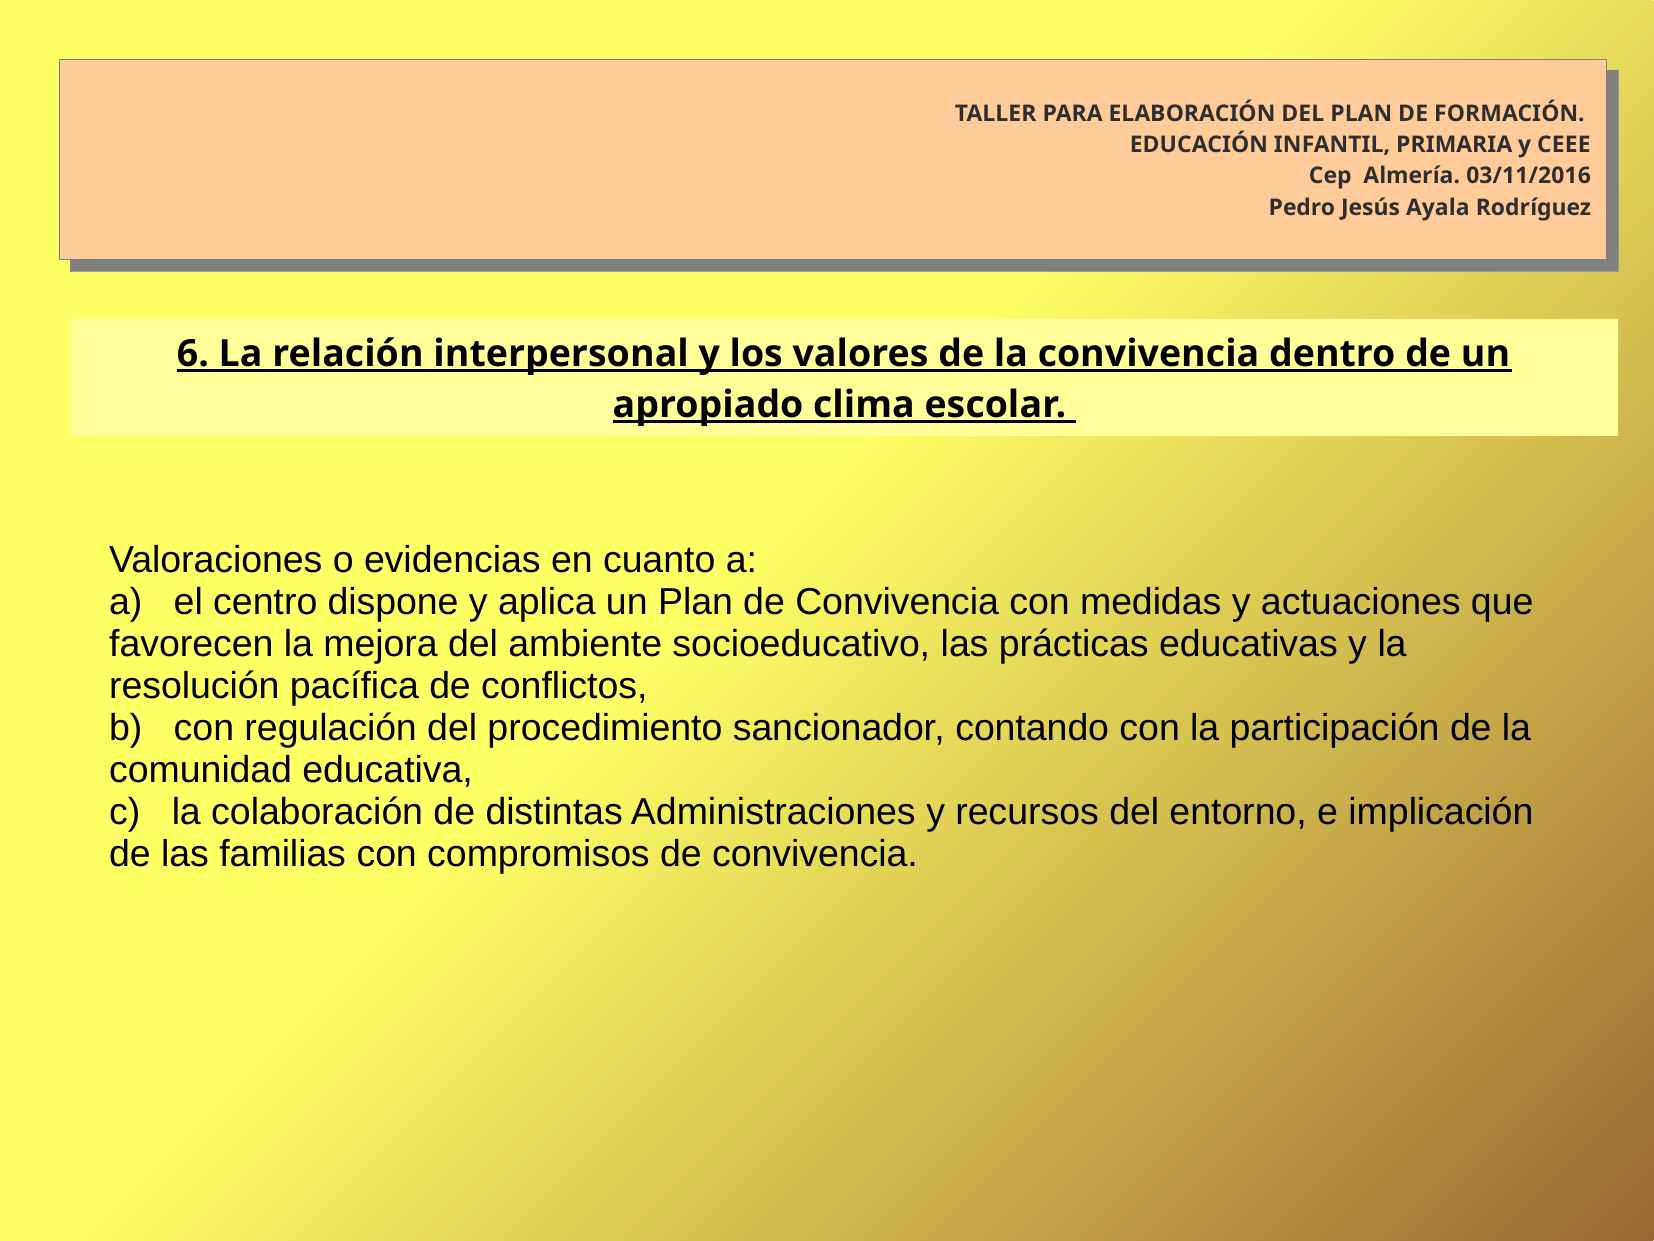

TALLER PARA ELABORACIÓN DEL PLAN DE FORMACIÓN.
EDUCACIÓN INFANTIL, PRIMARIA y CEEE
Cep Almería. 03/11/2016
Pedro Jesús Ayala Rodríguez
6. La relación interpersonal y los valores de la convivencia dentro de un apropiado clima escolar.
Valoraciones o evidencias en cuanto a:
a)   el centro dispone y aplica un Plan de Convivencia con medidas y actuaciones que favorecen la mejora del ambiente socioeducativo, las prácticas educativas y la resolución pacífica de conflictos,
b)   con regulación del procedimiento sancionador, contando con la participación de la comunidad educativa,
c)   la colaboración de distintas Administraciones y recursos del entorno, e implicación de las familias con compromisos de convivencia.